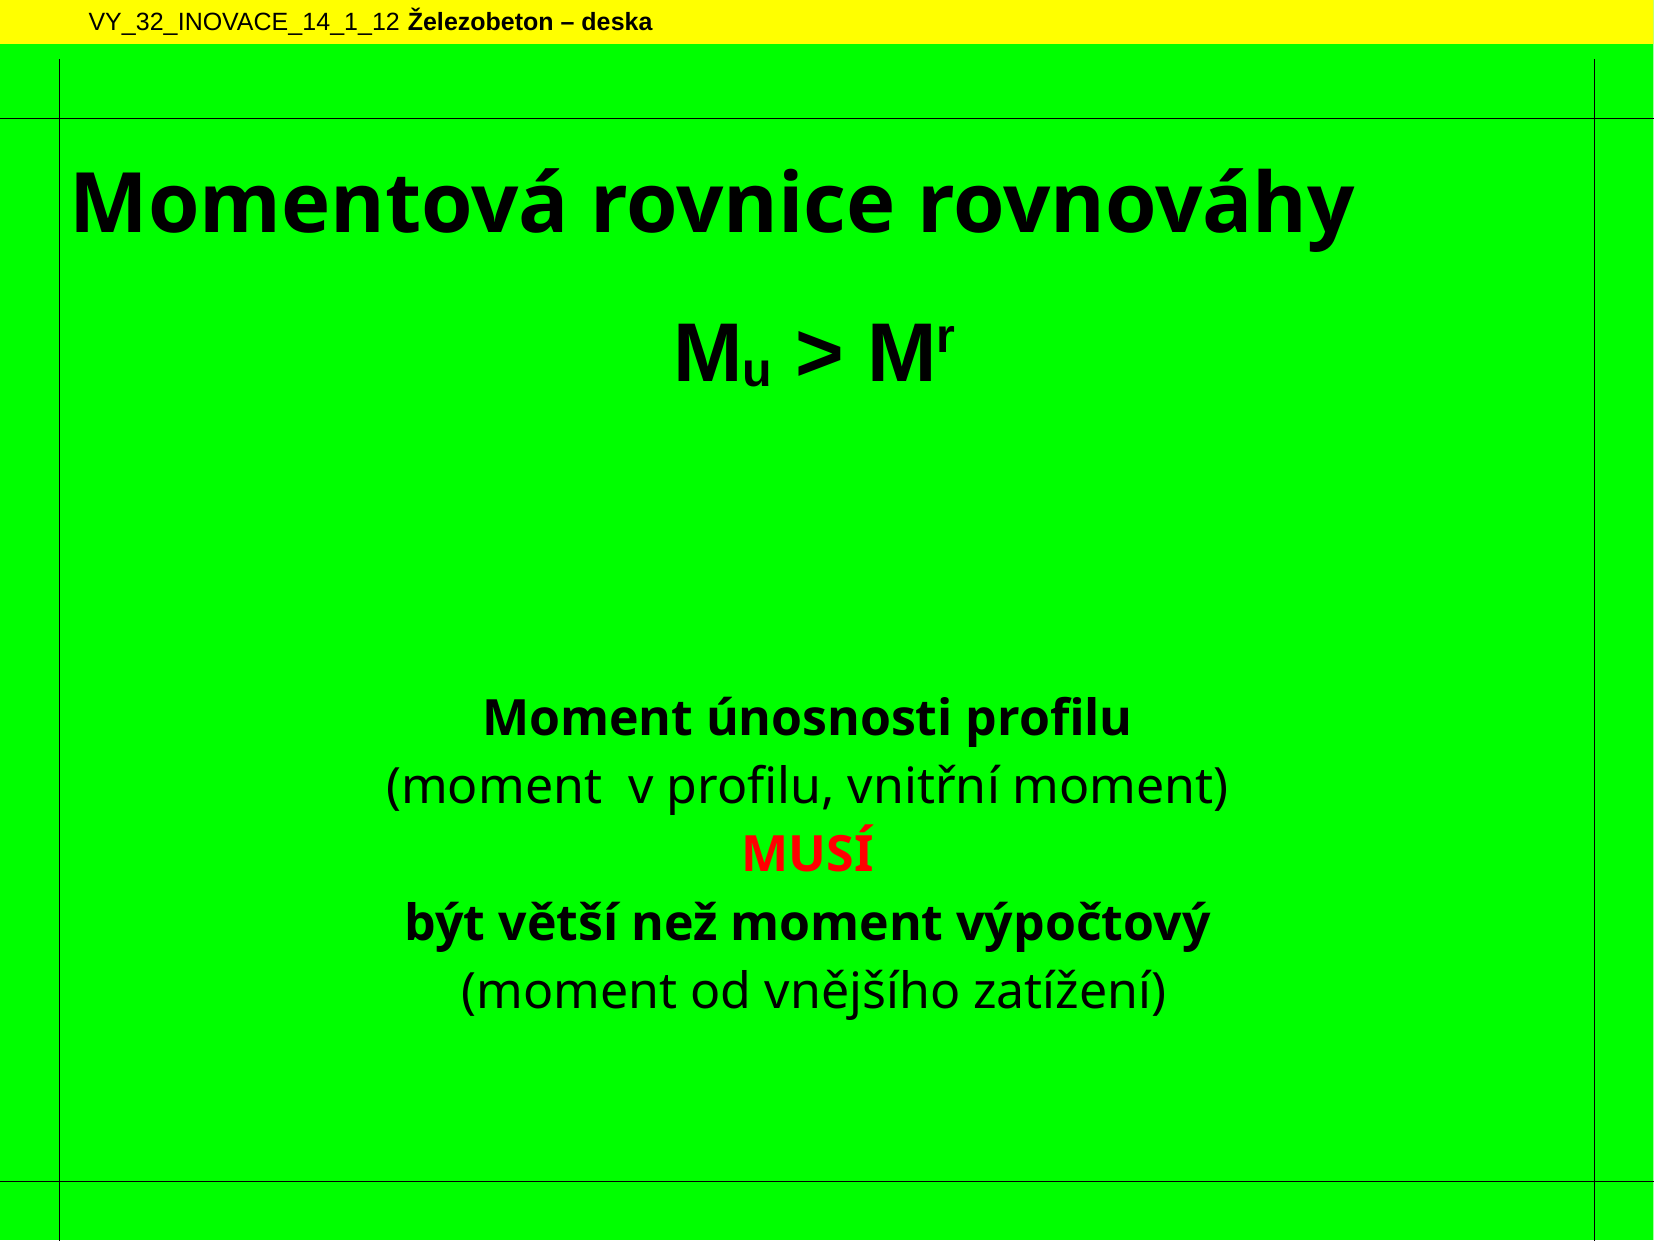

VY_32_INOVACE_14_1_12 Železobeton – deska
Momentová rovnice rovnováhy
Mu > Mr
Moment únosnosti profilu
(moment v profilu, vnitřní moment)
MUSÍ
být větší než moment výpočtový
(moment od vnějšího zatížení)